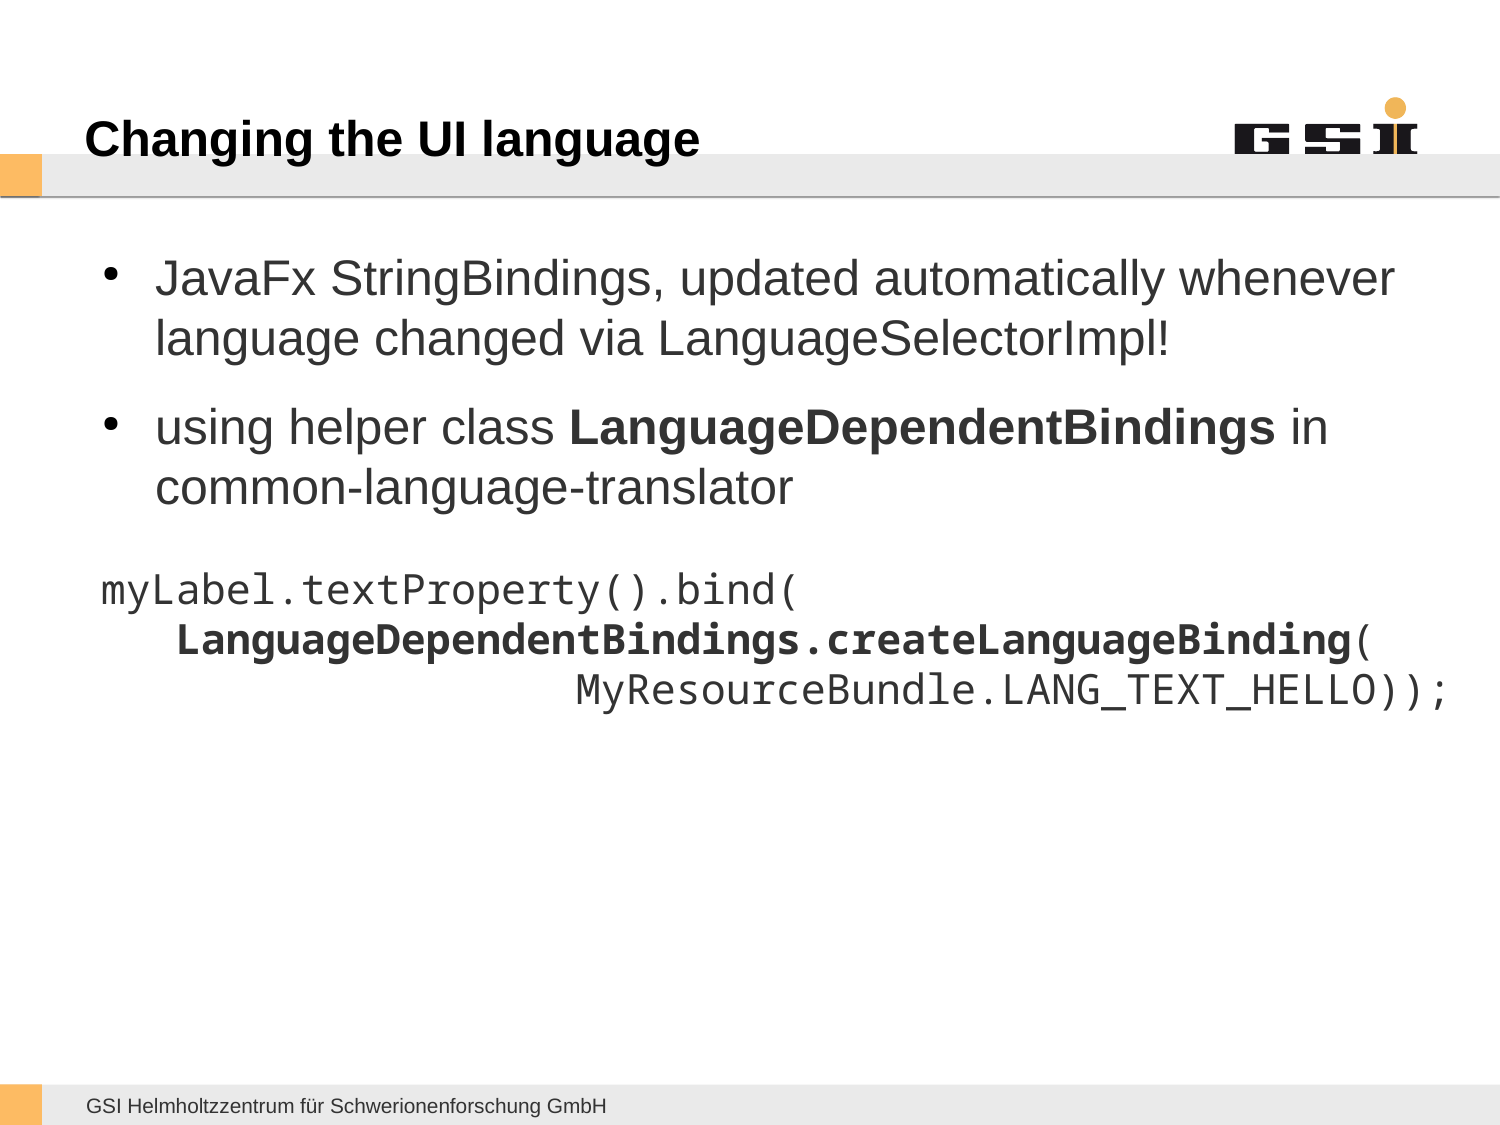

# Changing the UI language
JavaFx StringBindings, updated automatically whenever language changed via LanguageSelectorImpl!
using helper class LanguageDependentBindings in common-language-translator
myLabel.textProperty().bind(
	LanguageDependentBindings.createLanguageBinding(
						 MyResourceBundle.LANG_TEXT_HELLO));